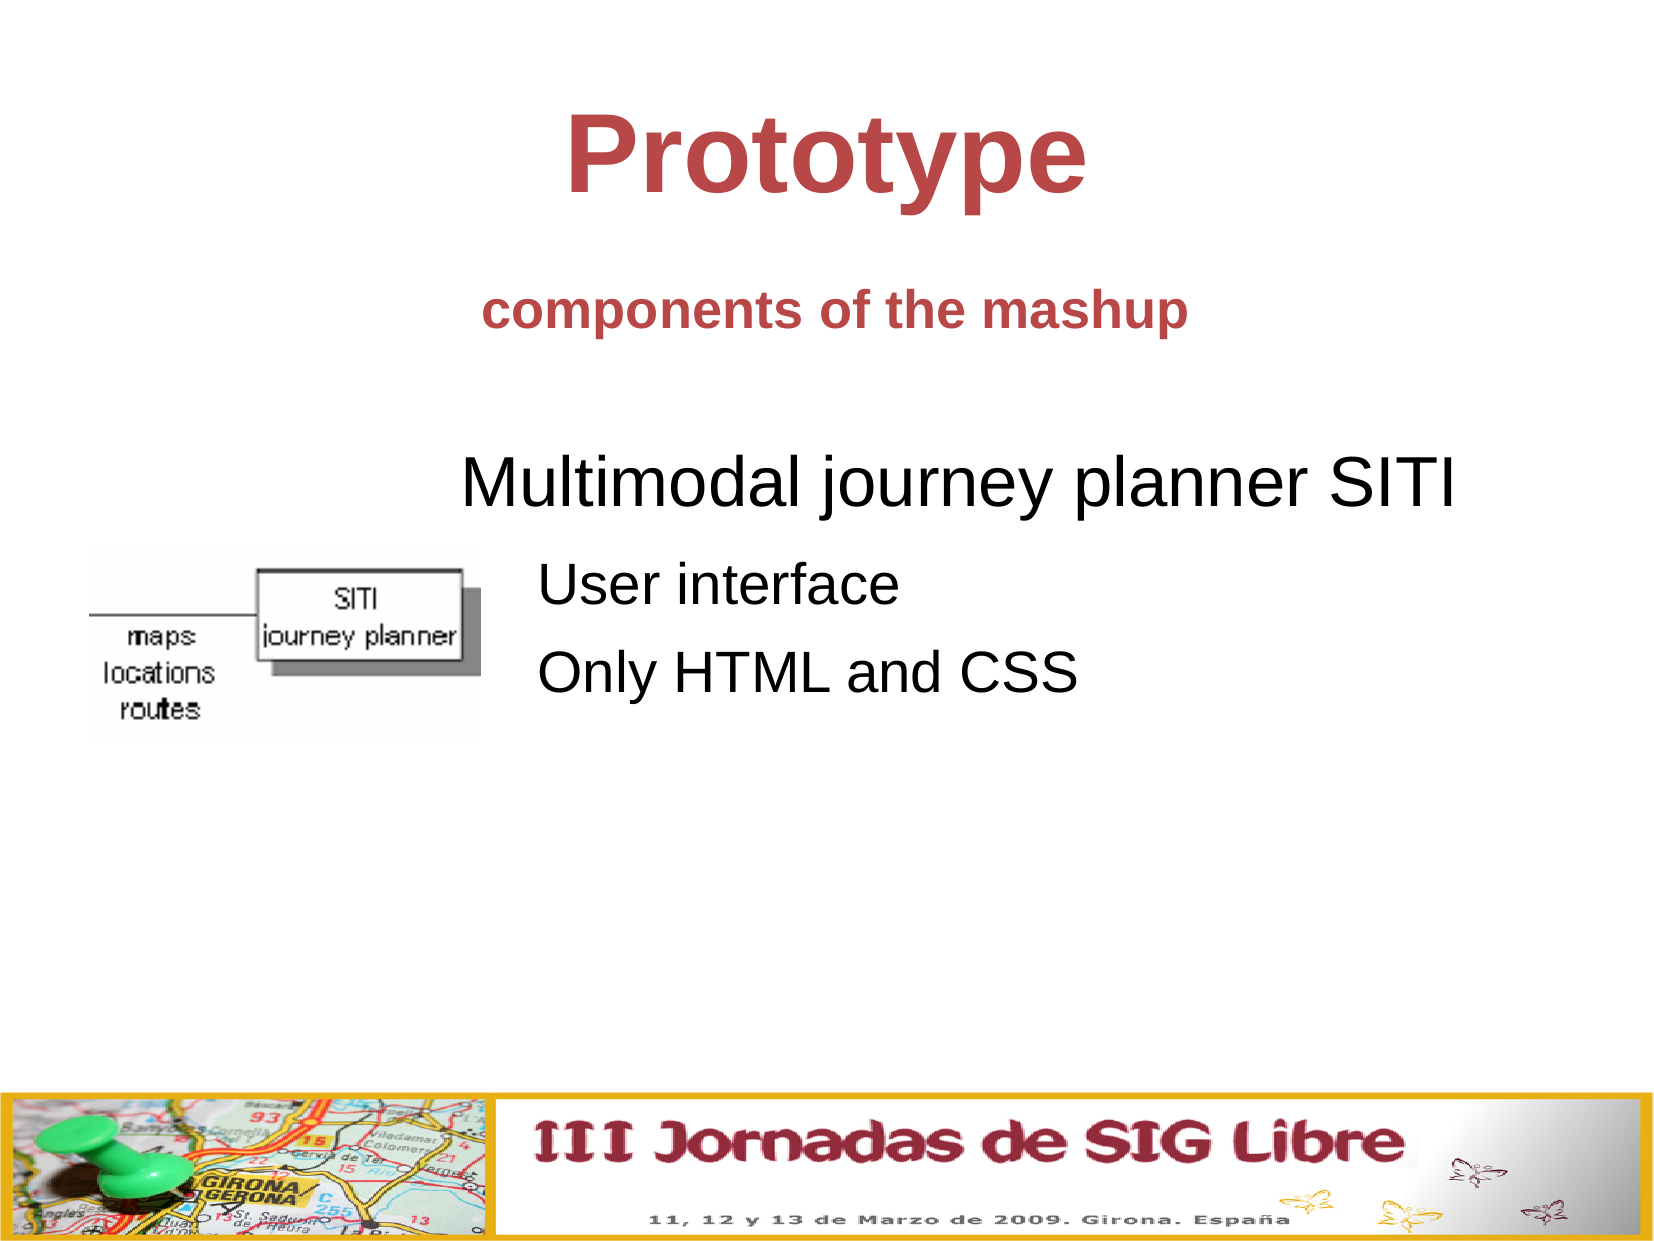

# Prototype
components of the mashup
Multimodal journey planner SITI
User interface
Only HTML and CSS